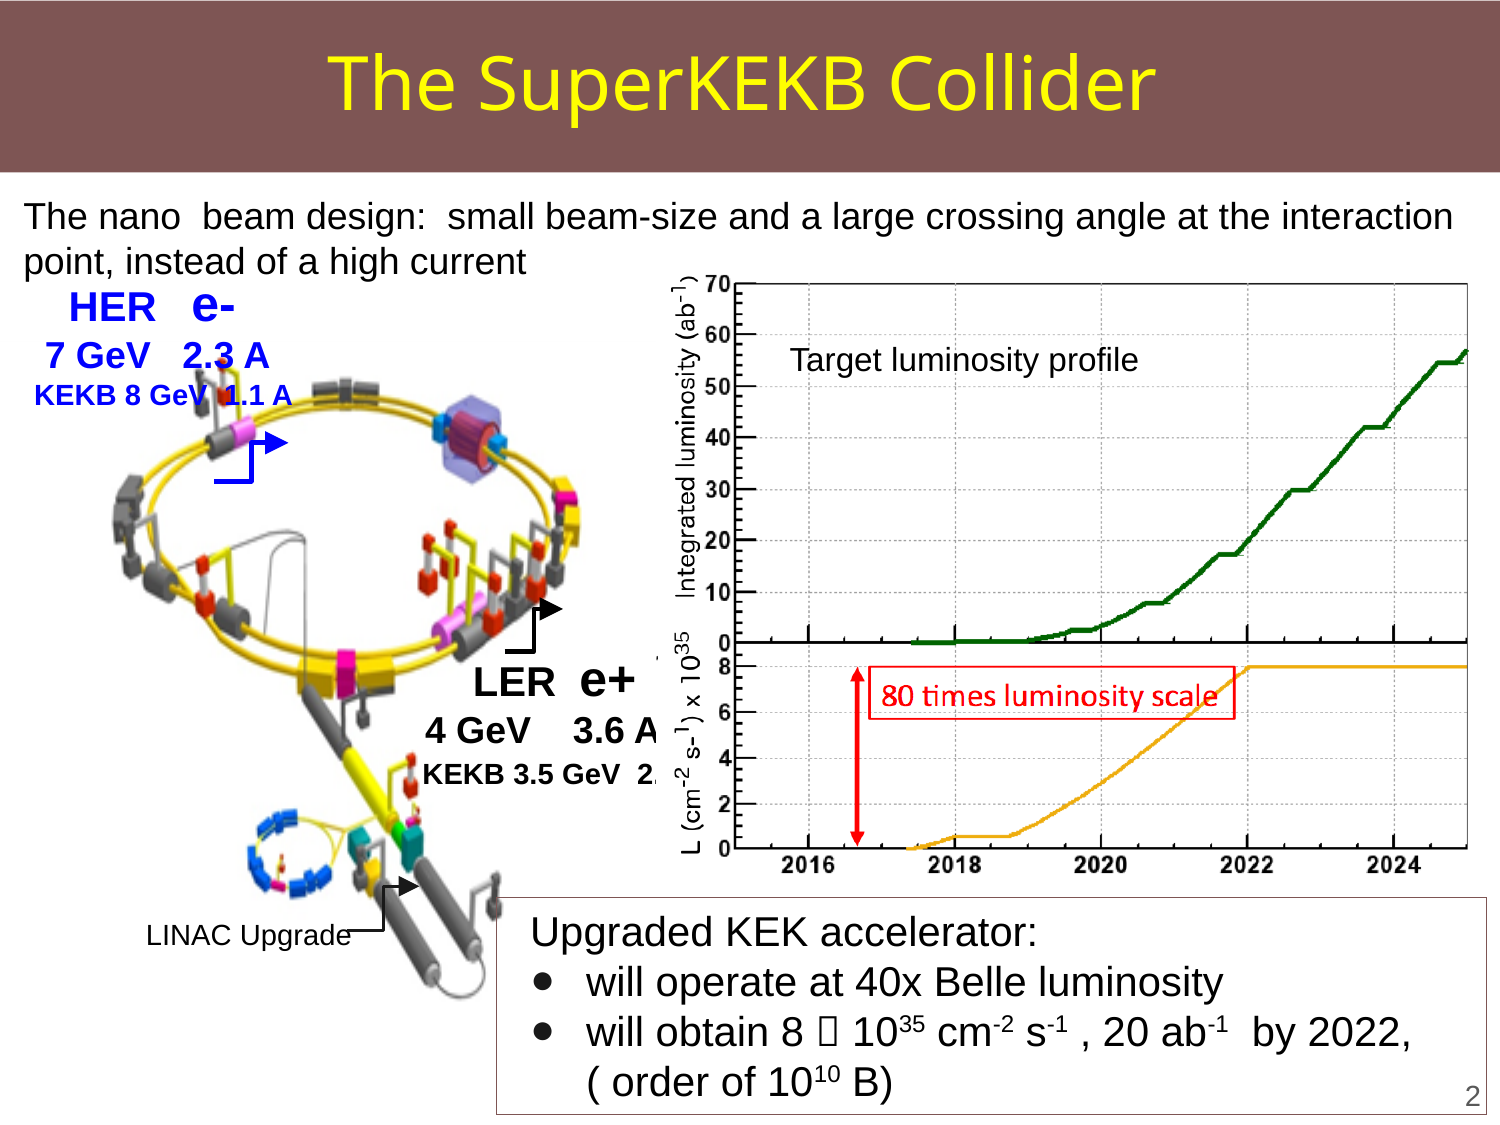

# The SuperKEKB Collider
The nano beam design: small beam-size and a large crossing angle at the interaction point, instead of a high current
 HER e-
 7 GeV 2.3 A
KEKB 8 GeV 1.1 A
Target luminosity profile
 LER e+
 4 GeV 3.6 A
 KEKB 3.5 GeV 2.6 A
Upgraded KEK accelerator:
will operate at 40x Belle luminosity
will obtain 8  1035 cm-2 s-1 , 20 ab-1 by 2022, ( order of 1010 B)
LINAC Upgrade